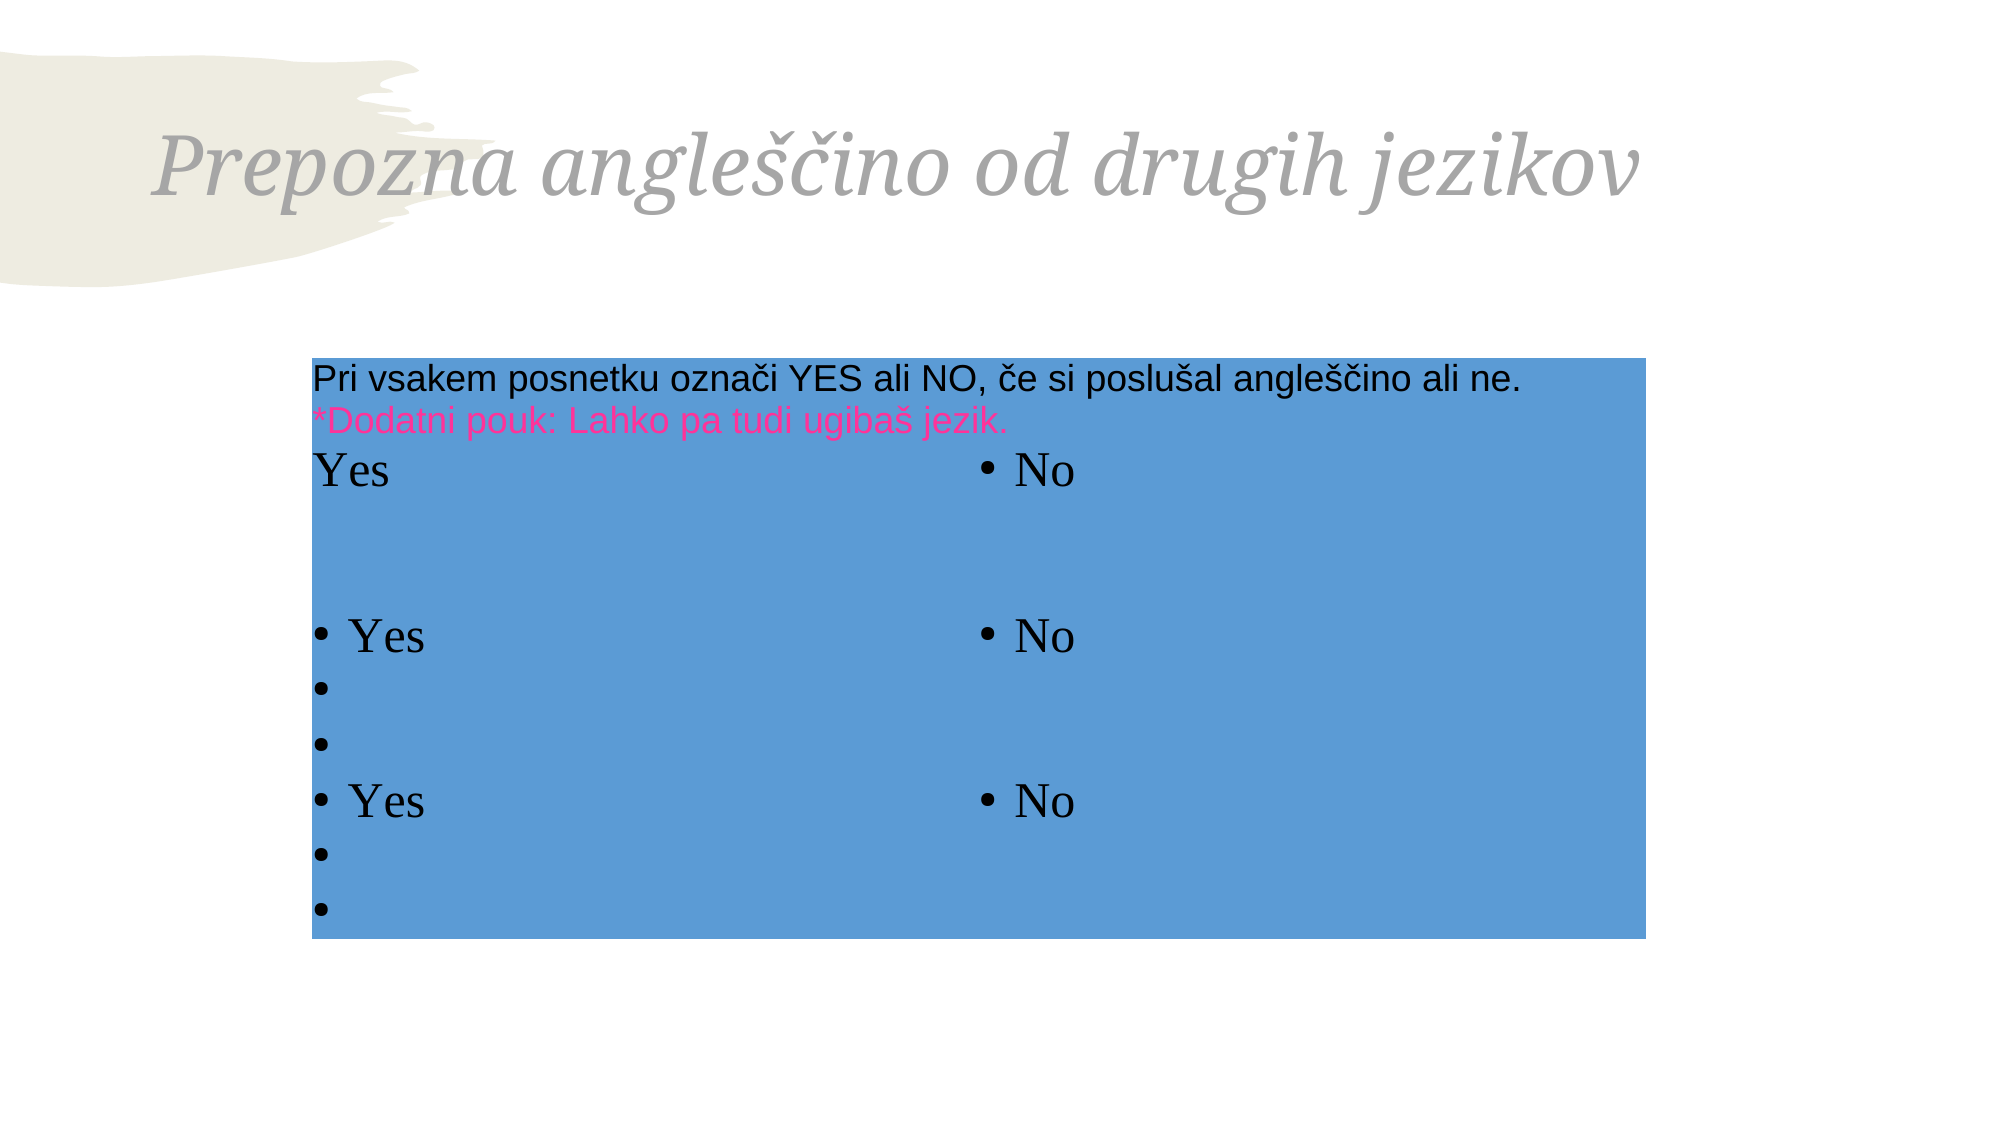

# Prepozna angleščino od drugih jezikov
| Pri vsakem posnetku označi YES ali NO, če si poslušal angleščino ali ne. \*Dodatni pouk: Lahko pa tudi ugibaš jezik. | |
| --- | --- |
| Yes | No |
| Yes | No |
| Yes | No |